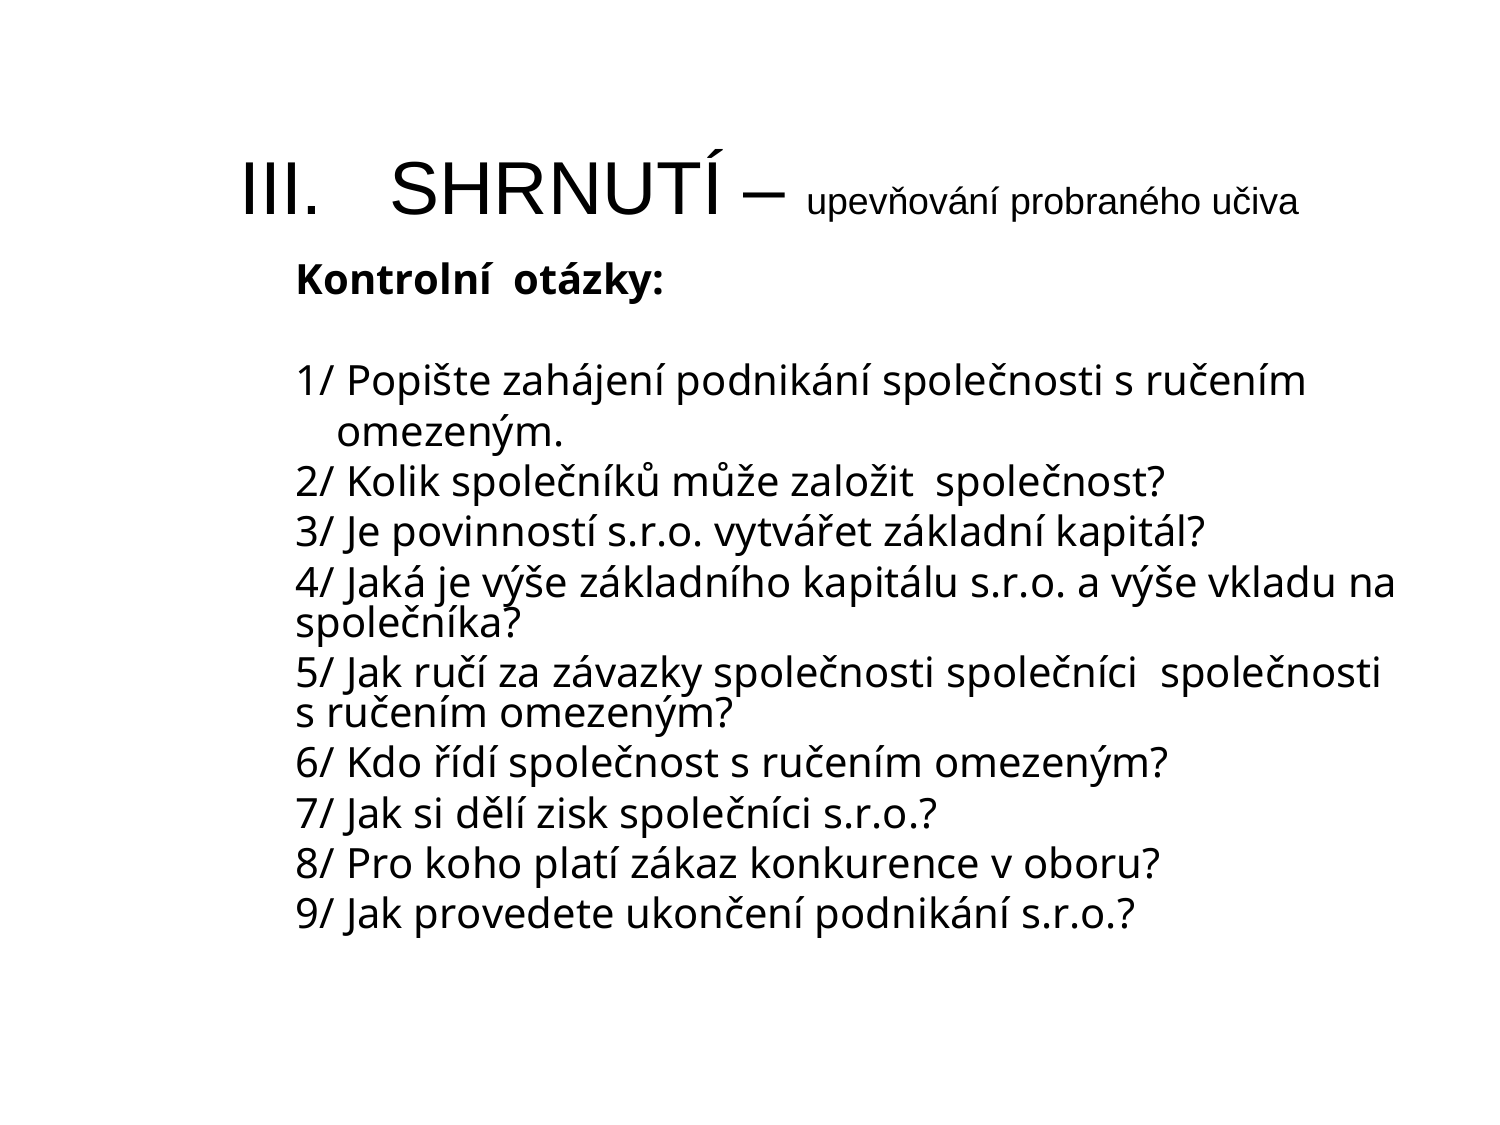

# III.	SHRNUTÍ – upevňování probraného učiva
	Kontrolní otázky:
	1/ Popište zahájení podnikání společnosti s ručením
 omezeným.
	2/ Kolik společníků může založit společnost?
	3/ Je povinností s.r.o. vytvářet základní kapitál?
	4/ Jaká je výše základního kapitálu s.r.o. a výše vkladu na společníka?
	5/ Jak ručí za závazky společnosti společníci společnosti s ručením omezeným?
	6/ Kdo řídí společnost s ručením omezeným?
	7/ Jak si dělí zisk společníci s.r.o.?
	8/ Pro koho platí zákaz konkurence v oboru?
	9/ Jak provedete ukončení podnikání s.r.o.?